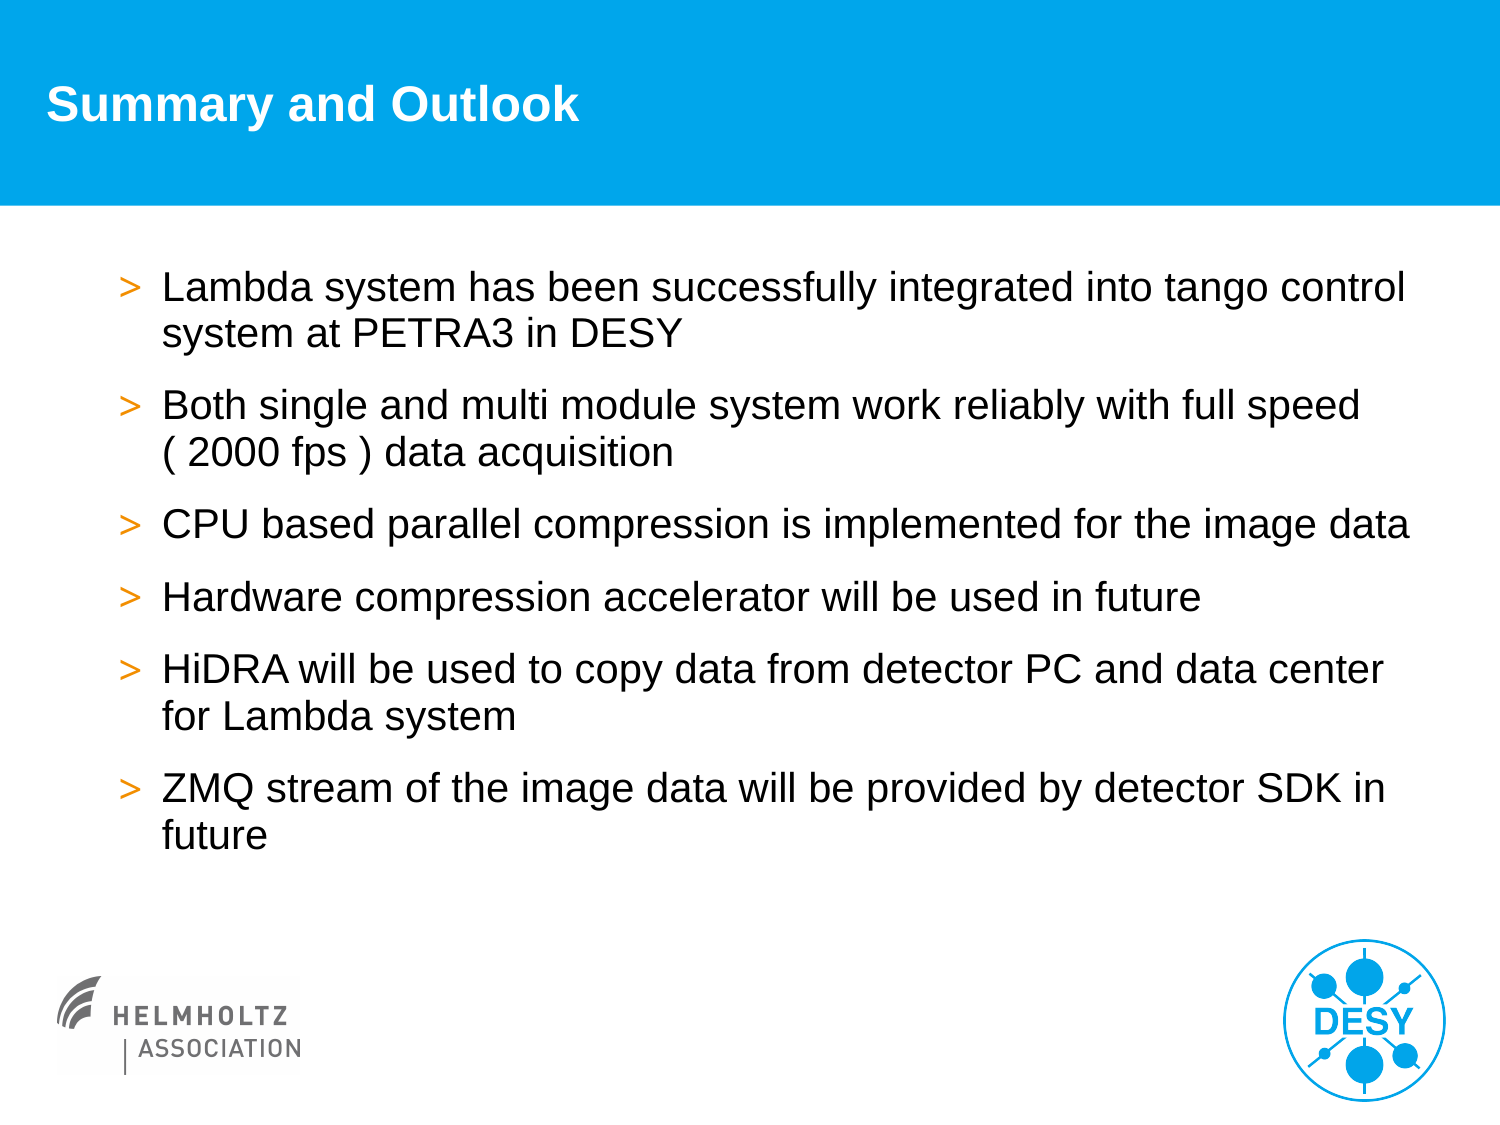

# Summary and Outlook
Lambda system has been successfully integrated into tango control system at PETRA3 in DESY
Both single and multi module system work reliably with full speed ( 2000 fps ) data acquisition
CPU based parallel compression is implemented for the image data
Hardware compression accelerator will be used in future
HiDRA will be used to copy data from detector PC and data center for Lambda system
ZMQ stream of the image data will be provided by detector SDK in future